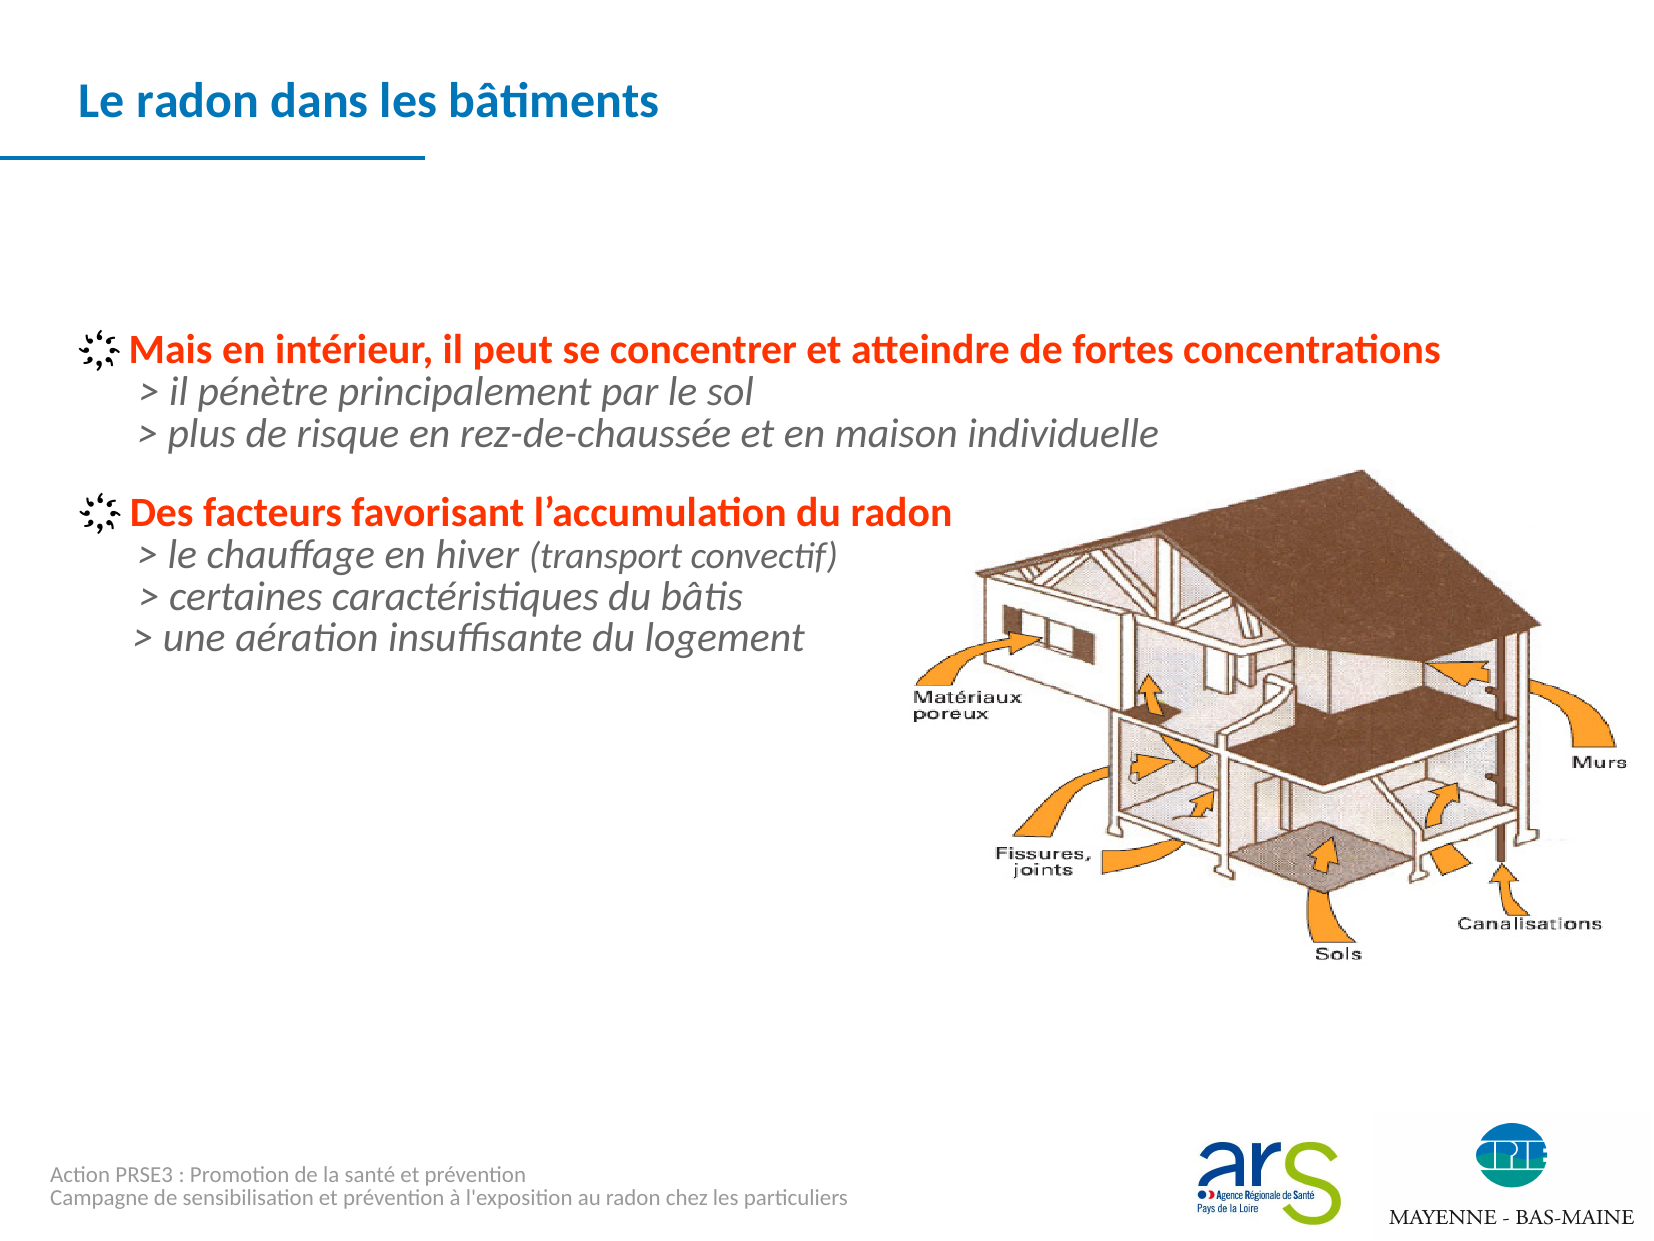

Le radon dans les bâtiments
 ҉ Mais en intérieur, il peut se concentrer et atteindre de fortes concentrations
 > il pénètre principalement par le sol
 > plus de risque en rez-de-chaussée et en maison individuelle
 ҉ Des facteurs favorisant l’accumulation du radon
 > le chauffage en hiver (transport convectif)
 > certaines caractéristiques du bâtis
 > une aération insuffisante du logement
Action PRSE3 : Promotion de la santé et prévention
Campagne de sensibilisation et prévention à l'exposition au radon chez les particuliers